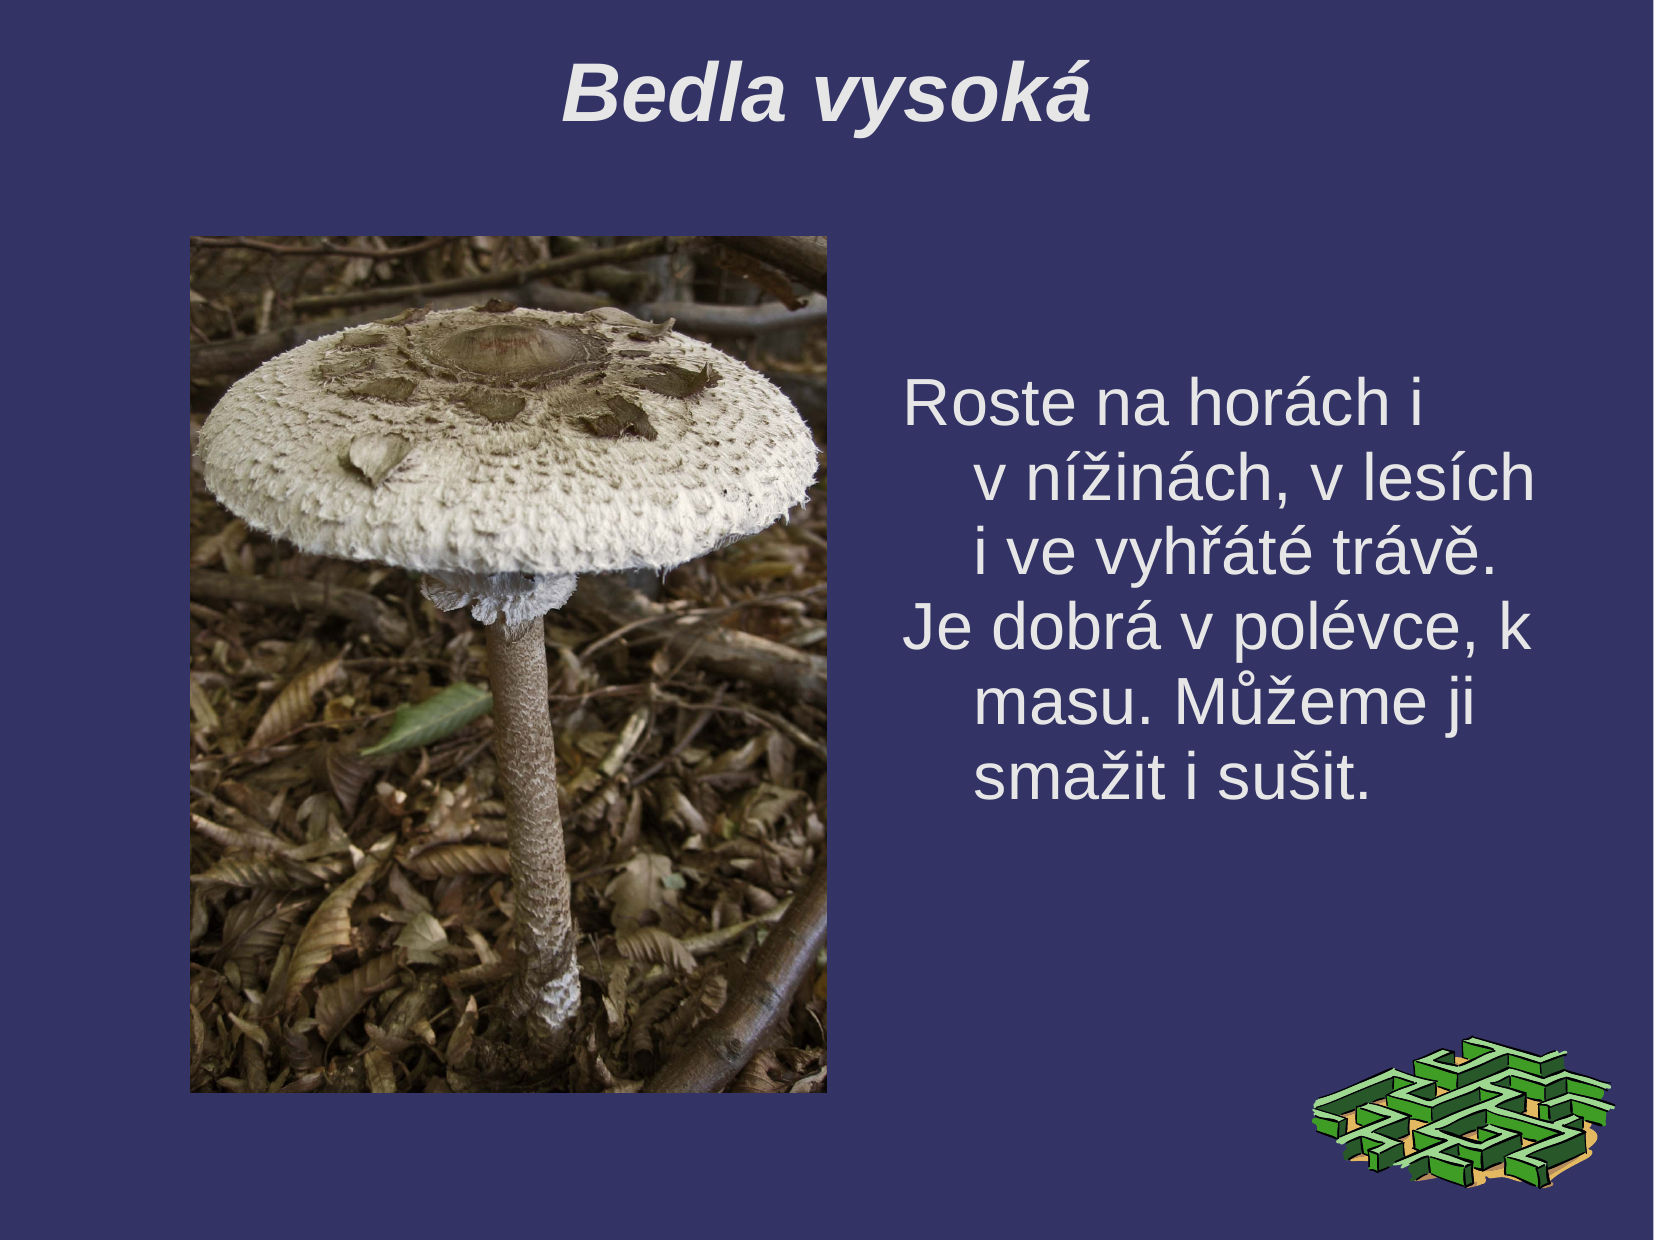

# Bedla vysoká
Roste na horách i v nížinách, v lesích i ve vyhřáté trávě.
Je dobrá v polévce, k masu. Můžeme ji smažit i sušit.